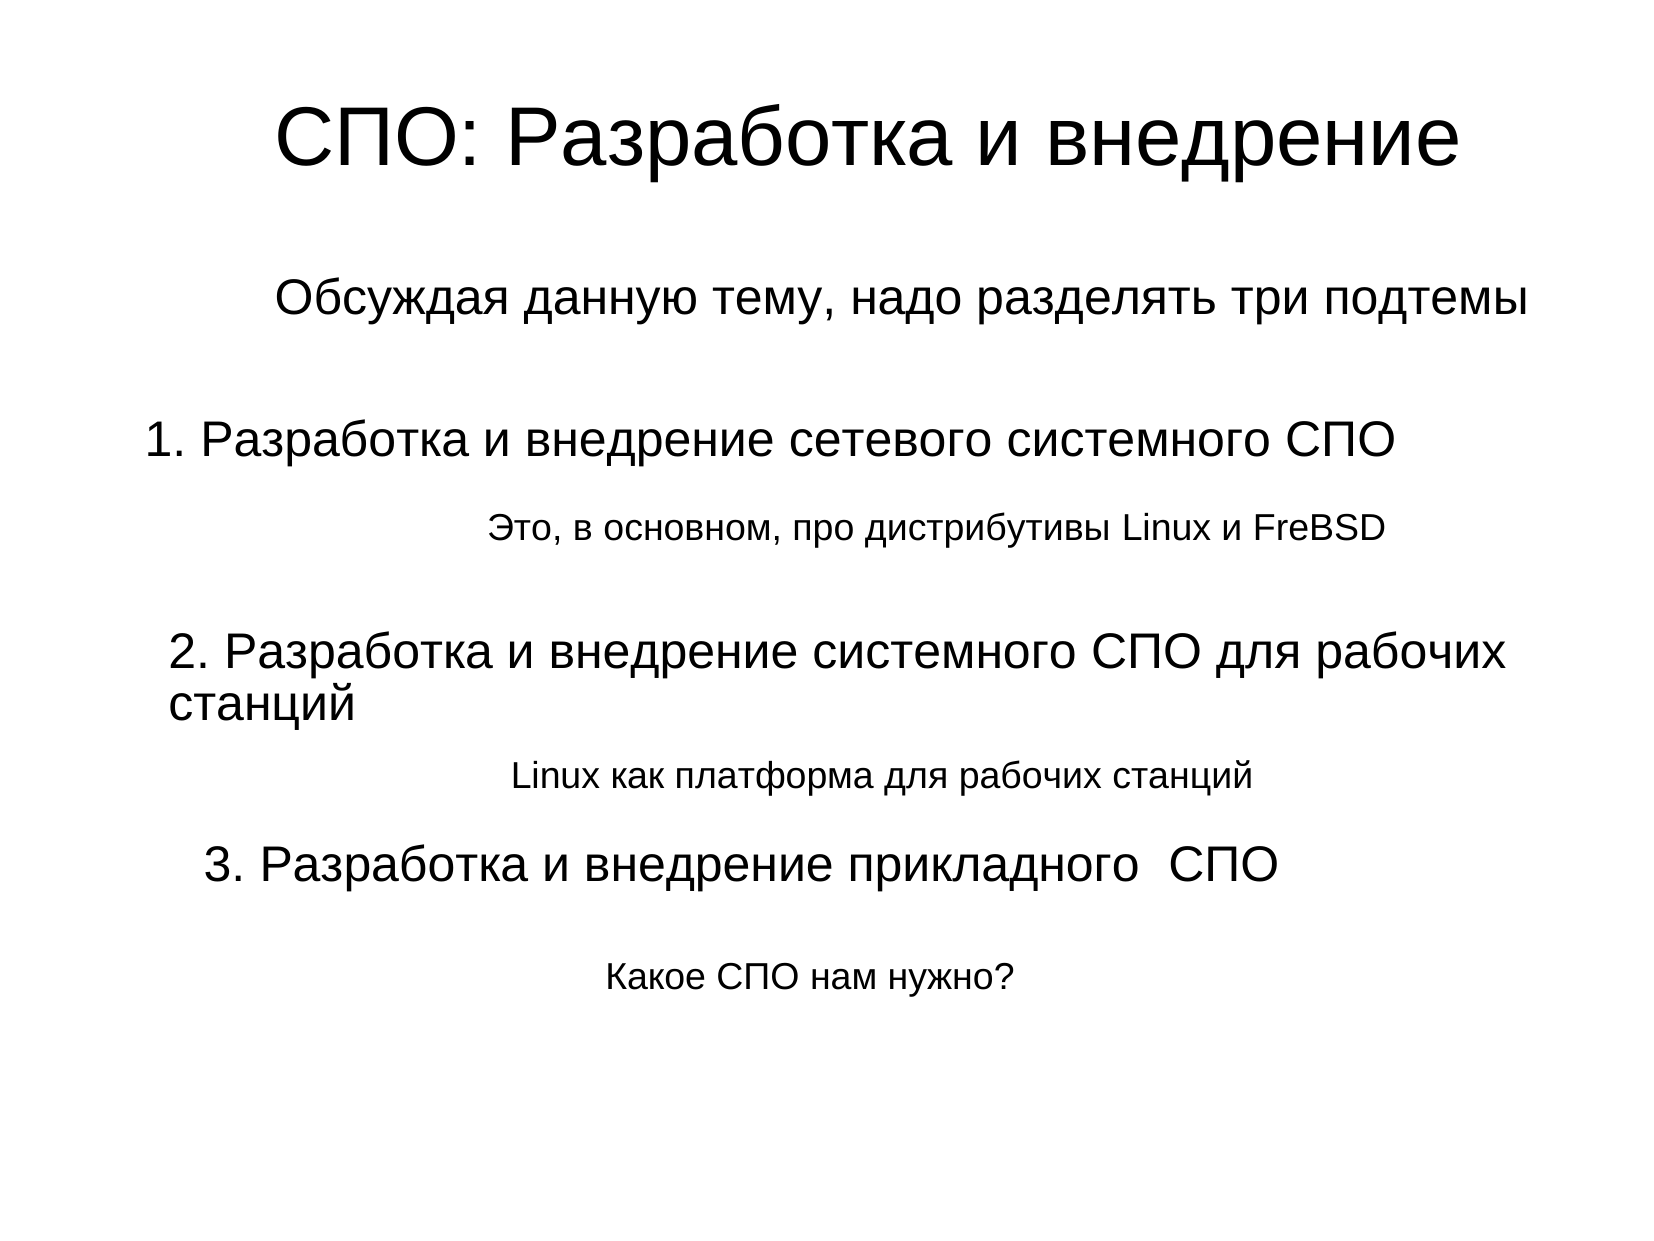

СПО: Разработка и внедрение
Обсуждая данную тему, надо разделять три подтемы
1. Разработка и внедрение сетевого системного СПО
Это, в основном, про дистрибутивы Linux и FreBSD
2. Разработка и внедрение системного СПО для рабочих станций
Linux как платформа для рабочих станций
3. Разработка и внедрение прикладного СПО
Какое СПО нам нужно?